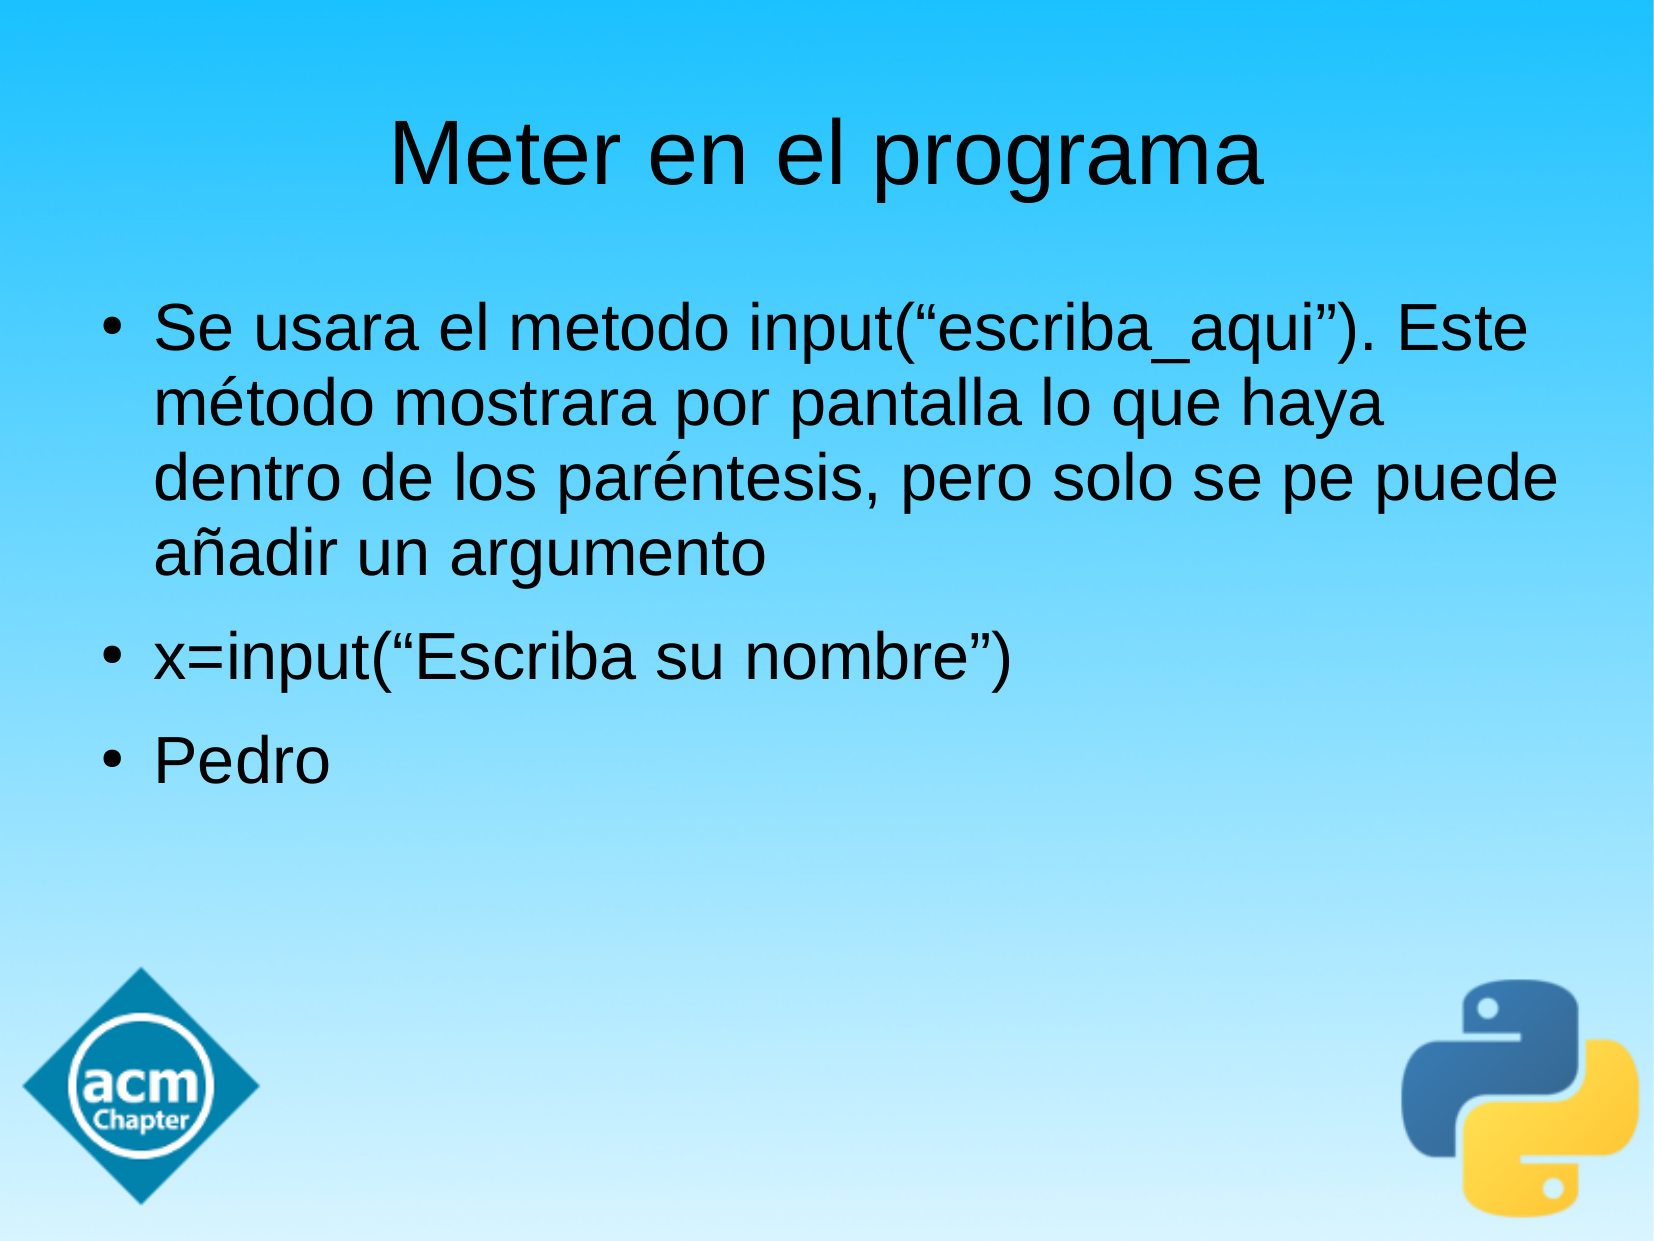

# Meter en el programa
Se usara el metodo input(“escriba_aqui”). Este método mostrara por pantalla lo que haya dentro de los paréntesis, pero solo se pe puede añadir un argumento
x=input(“Escriba su nombre”)
Pedro